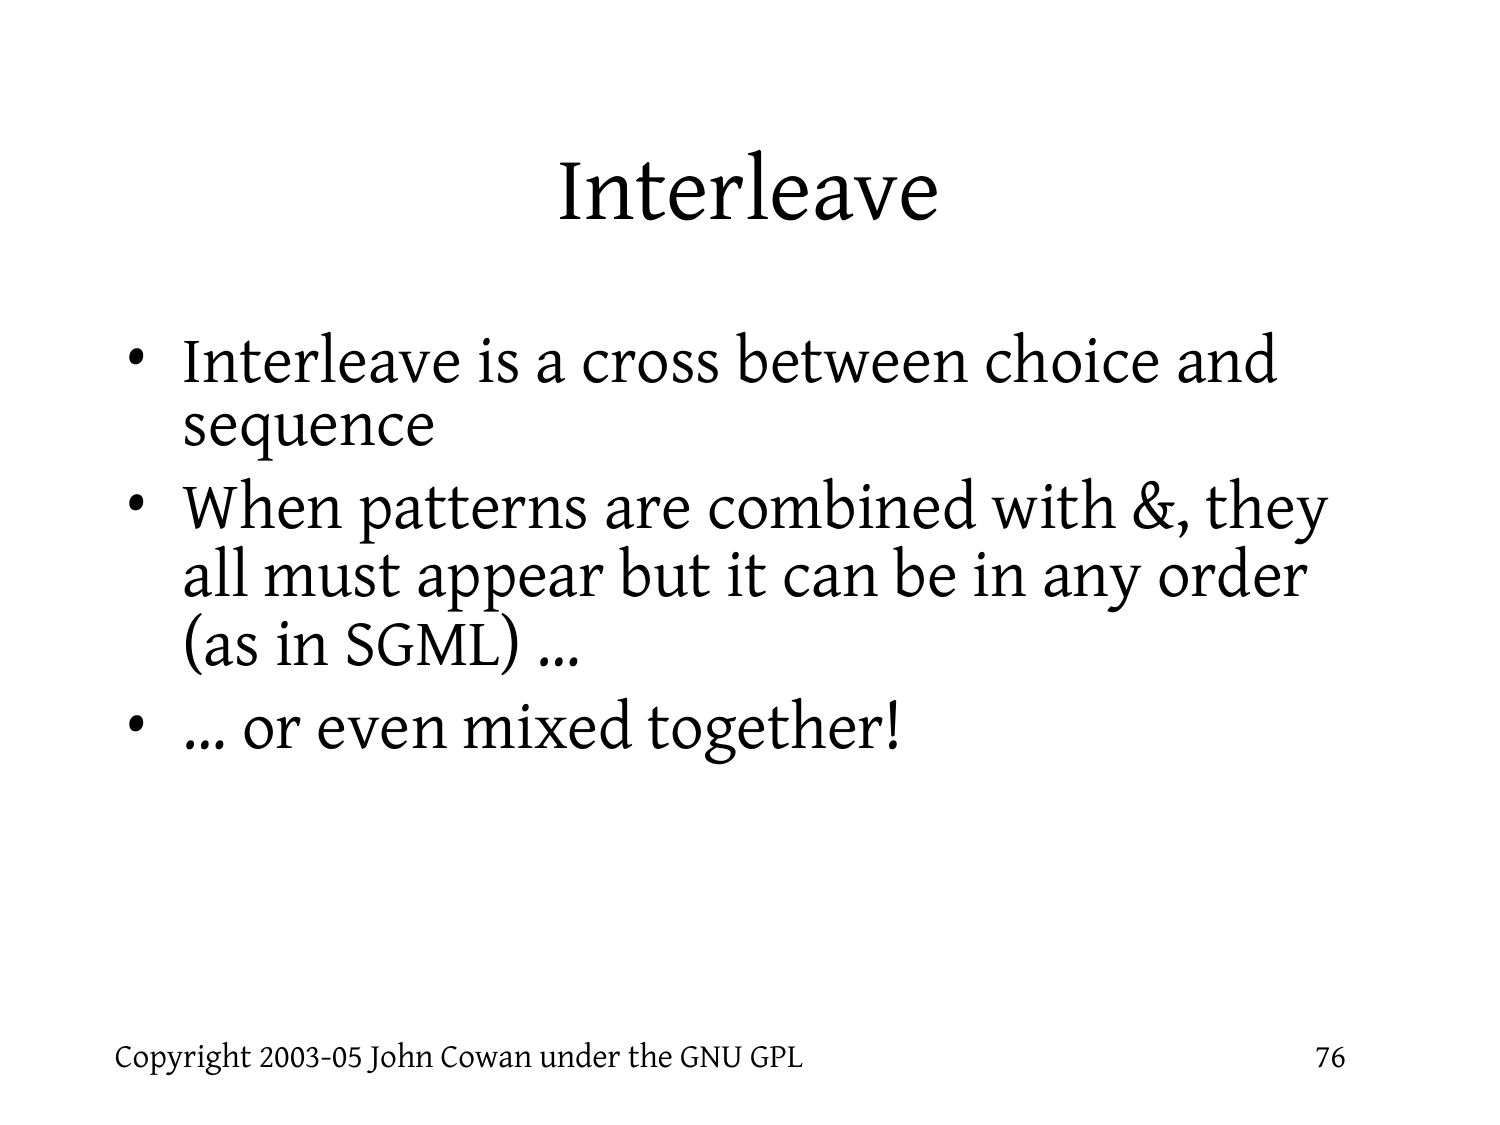

# Interleave
Interleave is a cross between choice and sequence
When patterns are combined with &, they all must appear but it can be in any order (as in SGML) …
… or even mixed together!